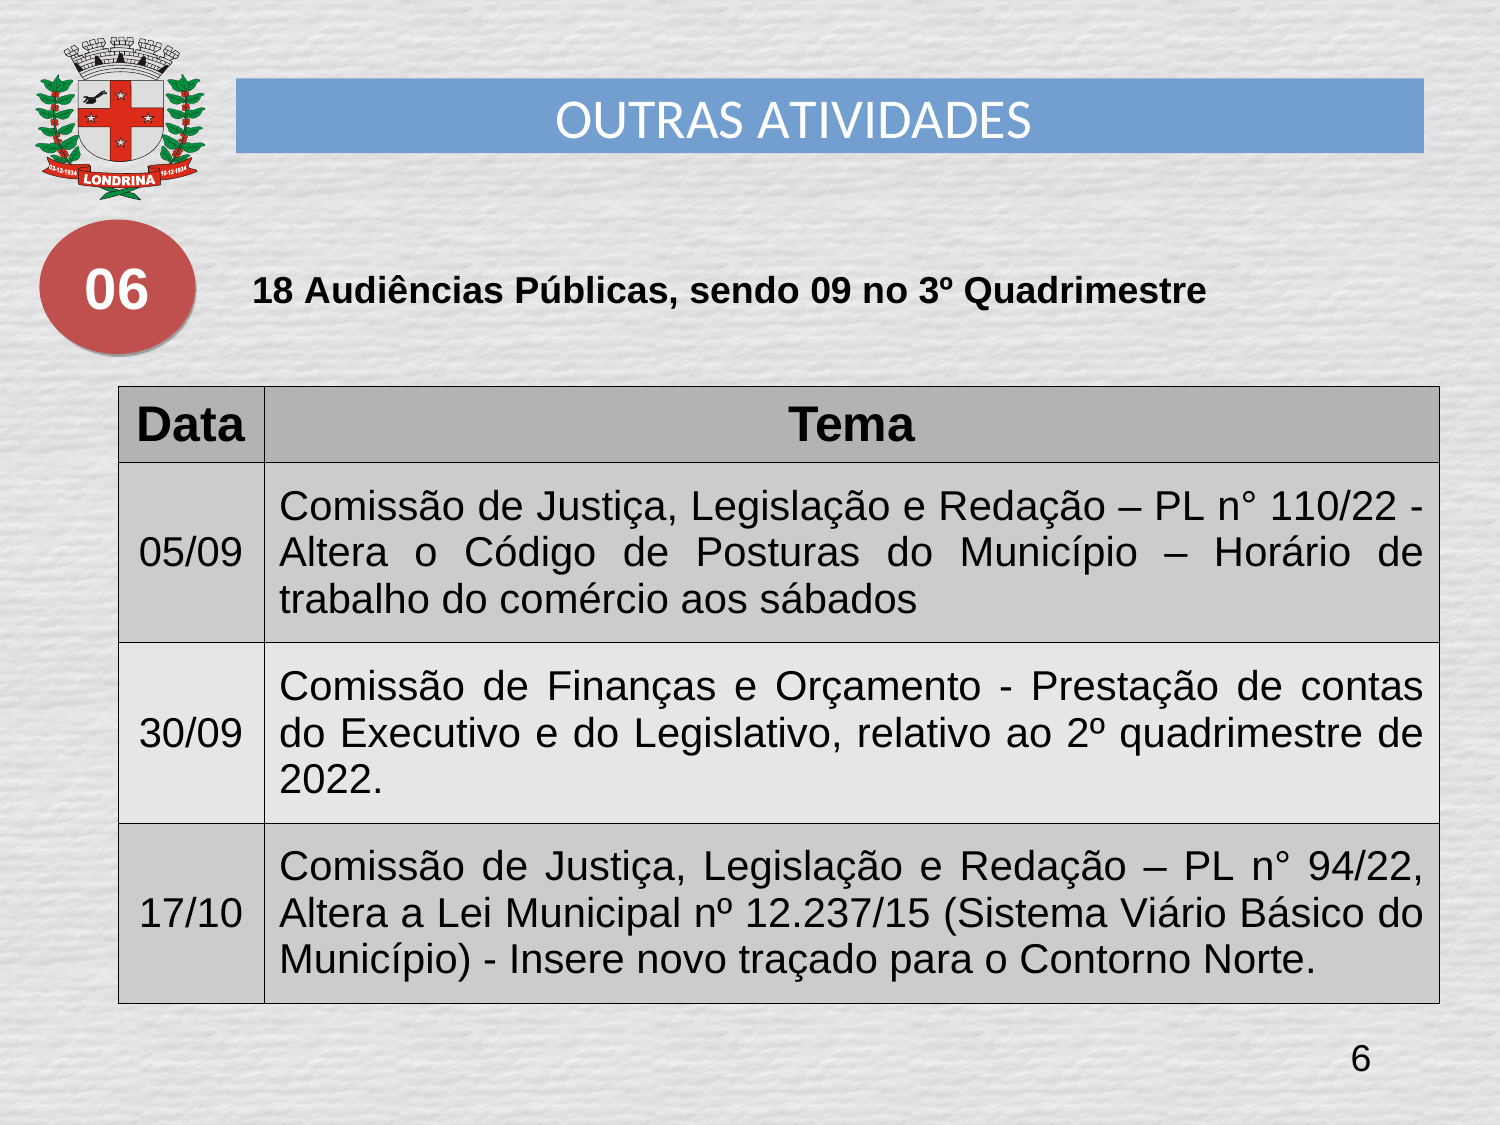

OUTRAS ATIVIDADES
06
18 Audiências Públicas, sendo 09 no 3º Quadrimestre
| Data | Tema |
| --- | --- |
| 05/09 | Comissão de Justiça, Legislação e Redação – PL n° 110/22 - Altera o Código de Posturas do Município – Horário de trabalho do comércio aos sábados |
| 30/09 | Comissão de Finanças e Orçamento - Prestação de contas do Executivo e do Legislativo, relativo ao 2º quadrimestre de 2022. |
| 17/10 | Comissão de Justiça, Legislação e Redação – PL n° 94/22, Altera a Lei Municipal nº 12.237/15 (Sistema Viário Básico do Município) - Insere novo traçado para o Contorno Norte. |